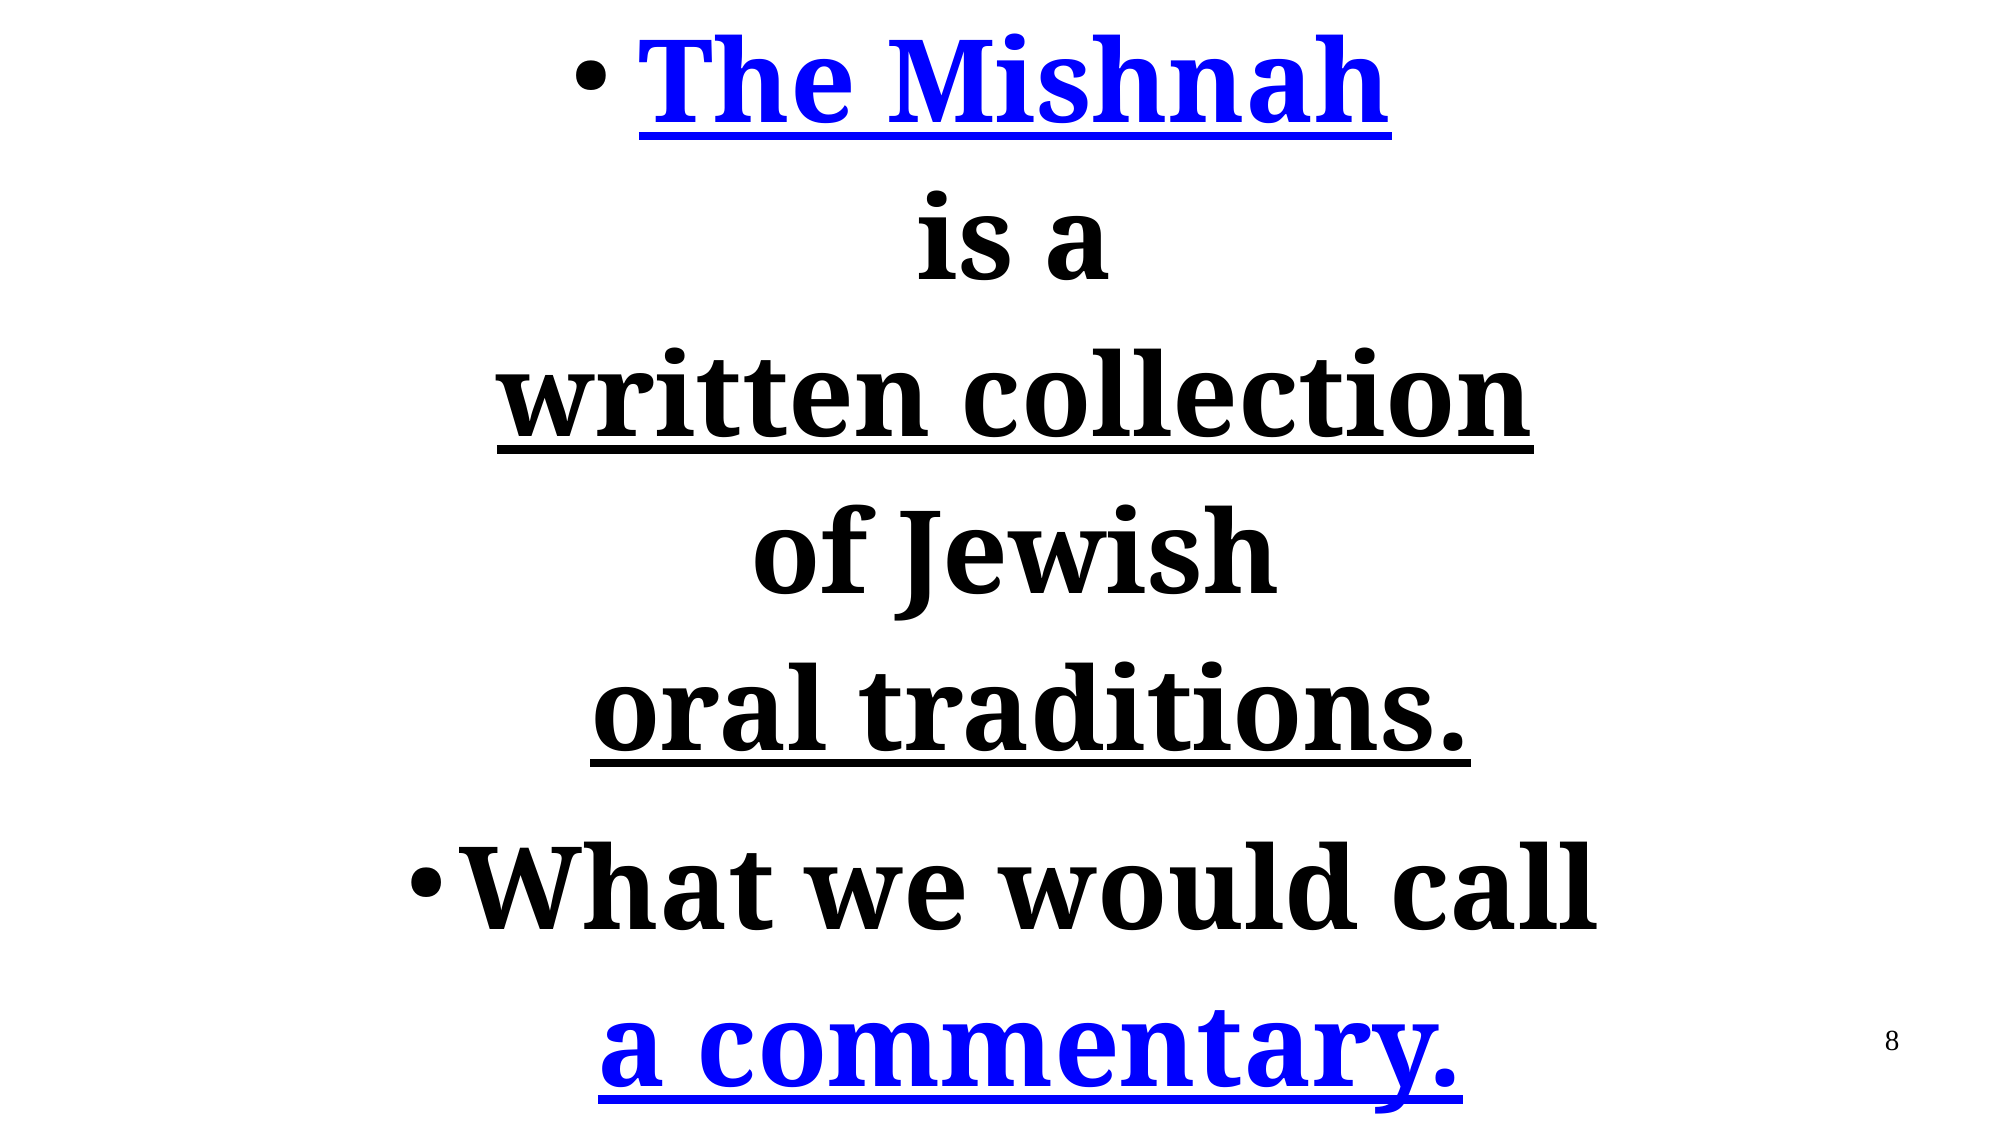

# The Mishnah  is a written collection of Jewish oral traditions.
What we would call
a commentary.
8